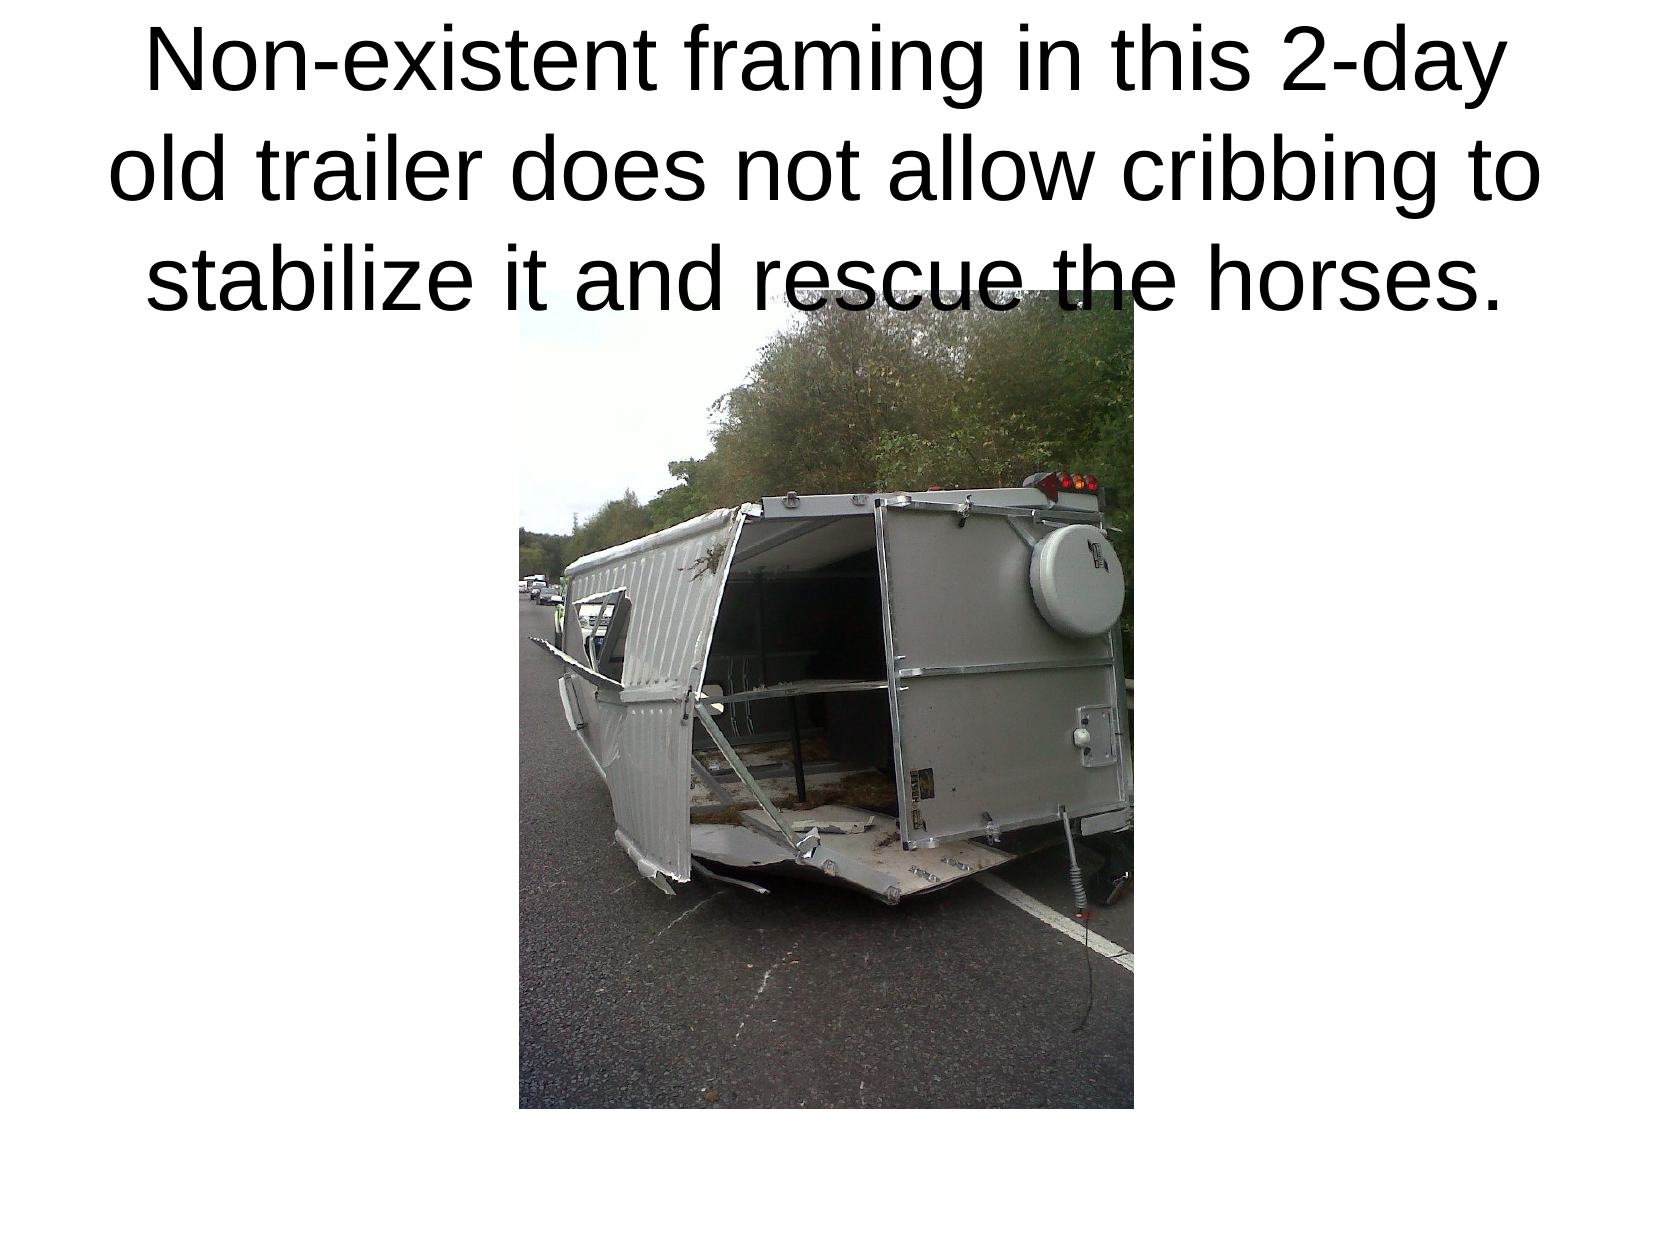

# Non-existent framing in this 2-day old trailer does not allow cribbing to stabilize it and rescue the horses.